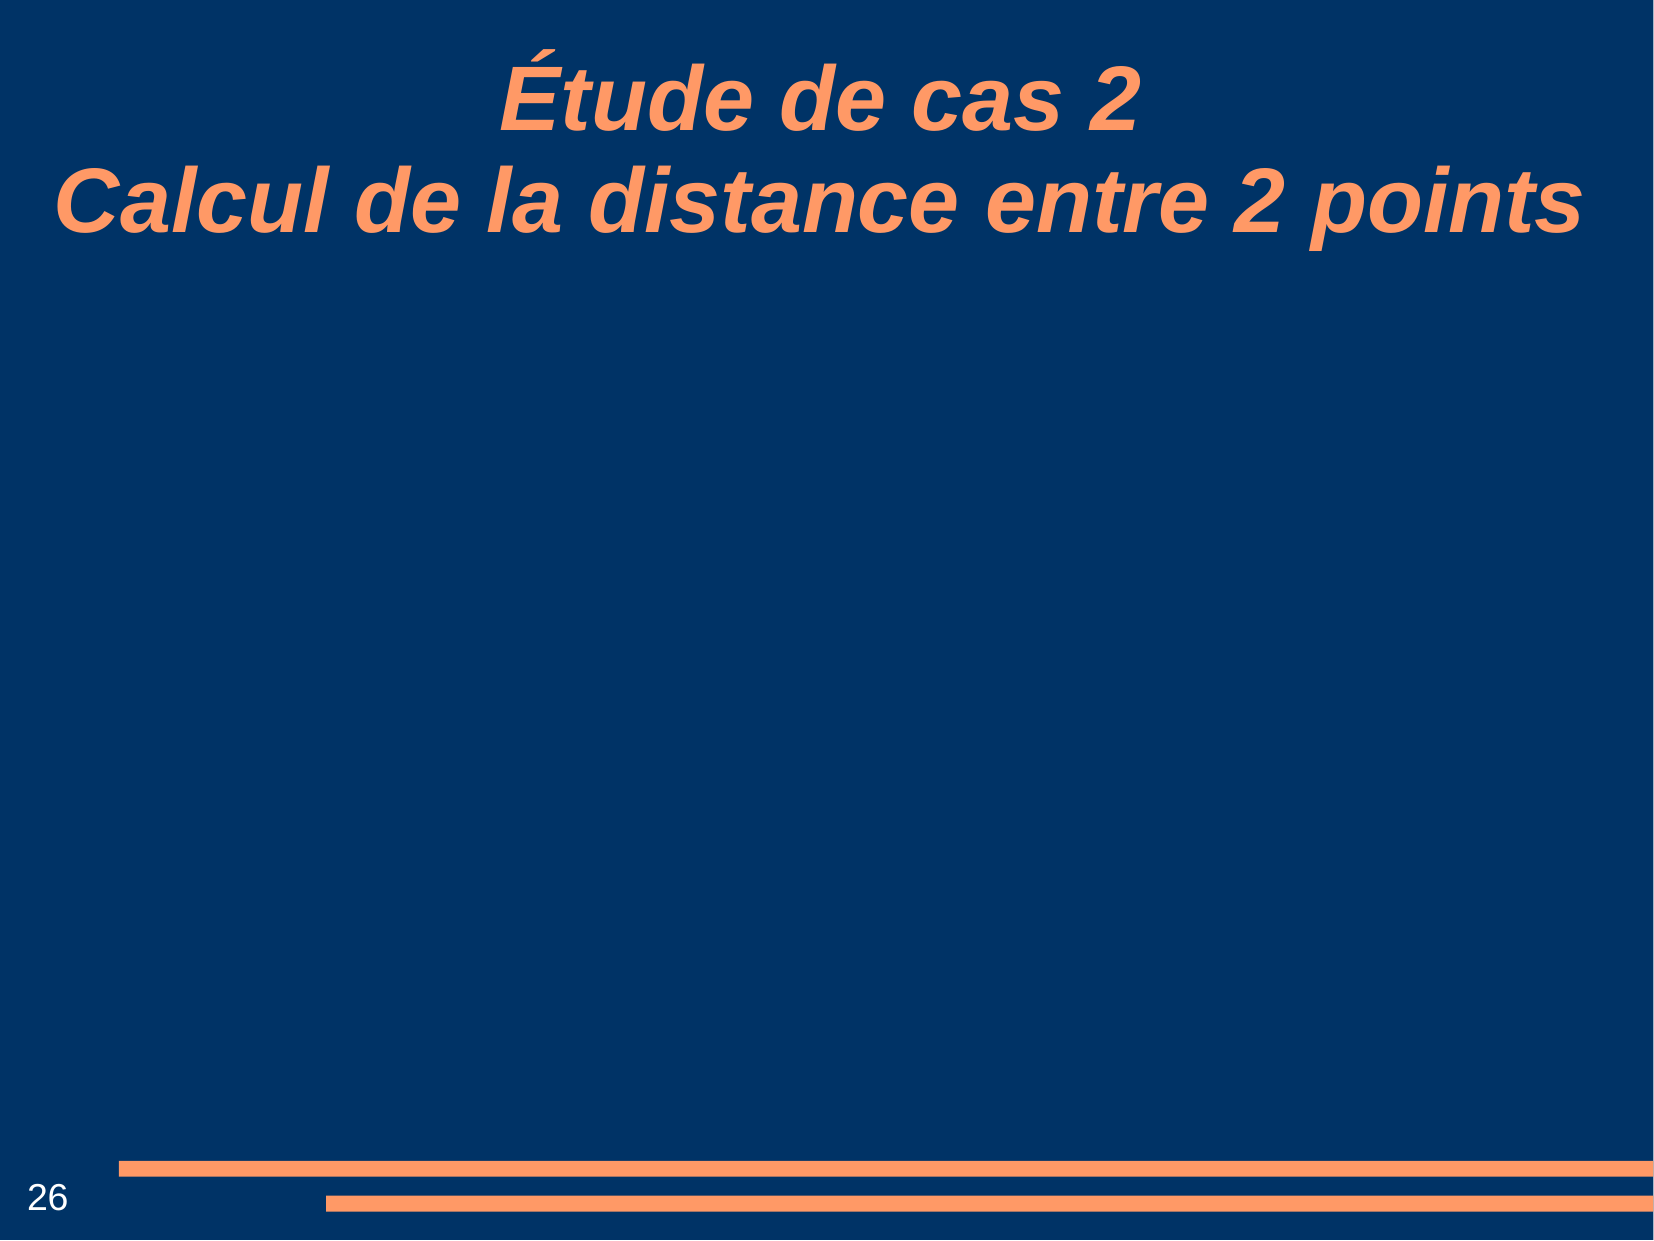

# Étude de cas 2 Calcul de la distance entre 2 points